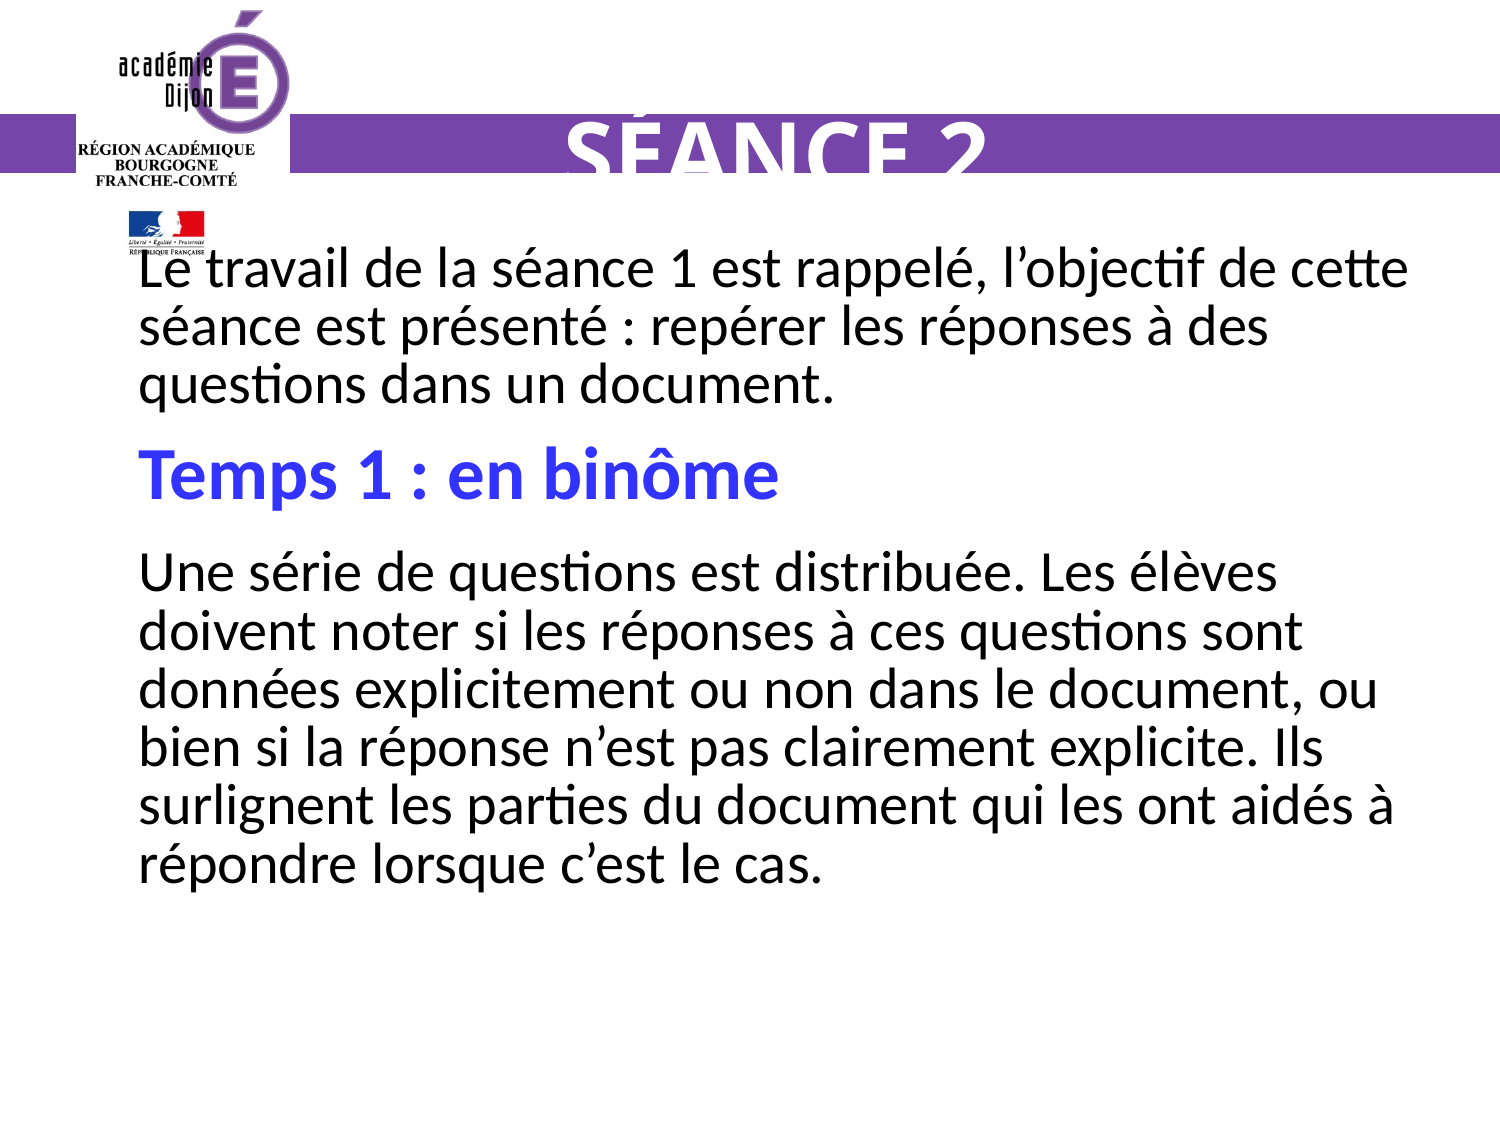

SÉANCE 2
Le travail de la séance 1 est rappelé, l’objectif de cette séance est présenté : repérer les réponses à des questions dans un document.
Temps 1 : en binôme
Une série de questions est distribuée. Les élèves doivent noter si les réponses à ces questions sont données explicitement ou non dans le document, ou bien si la réponse n’est pas clairement explicite. Ils surlignent les parties du document qui les ont aidés à répondre lorsque c’est le cas.